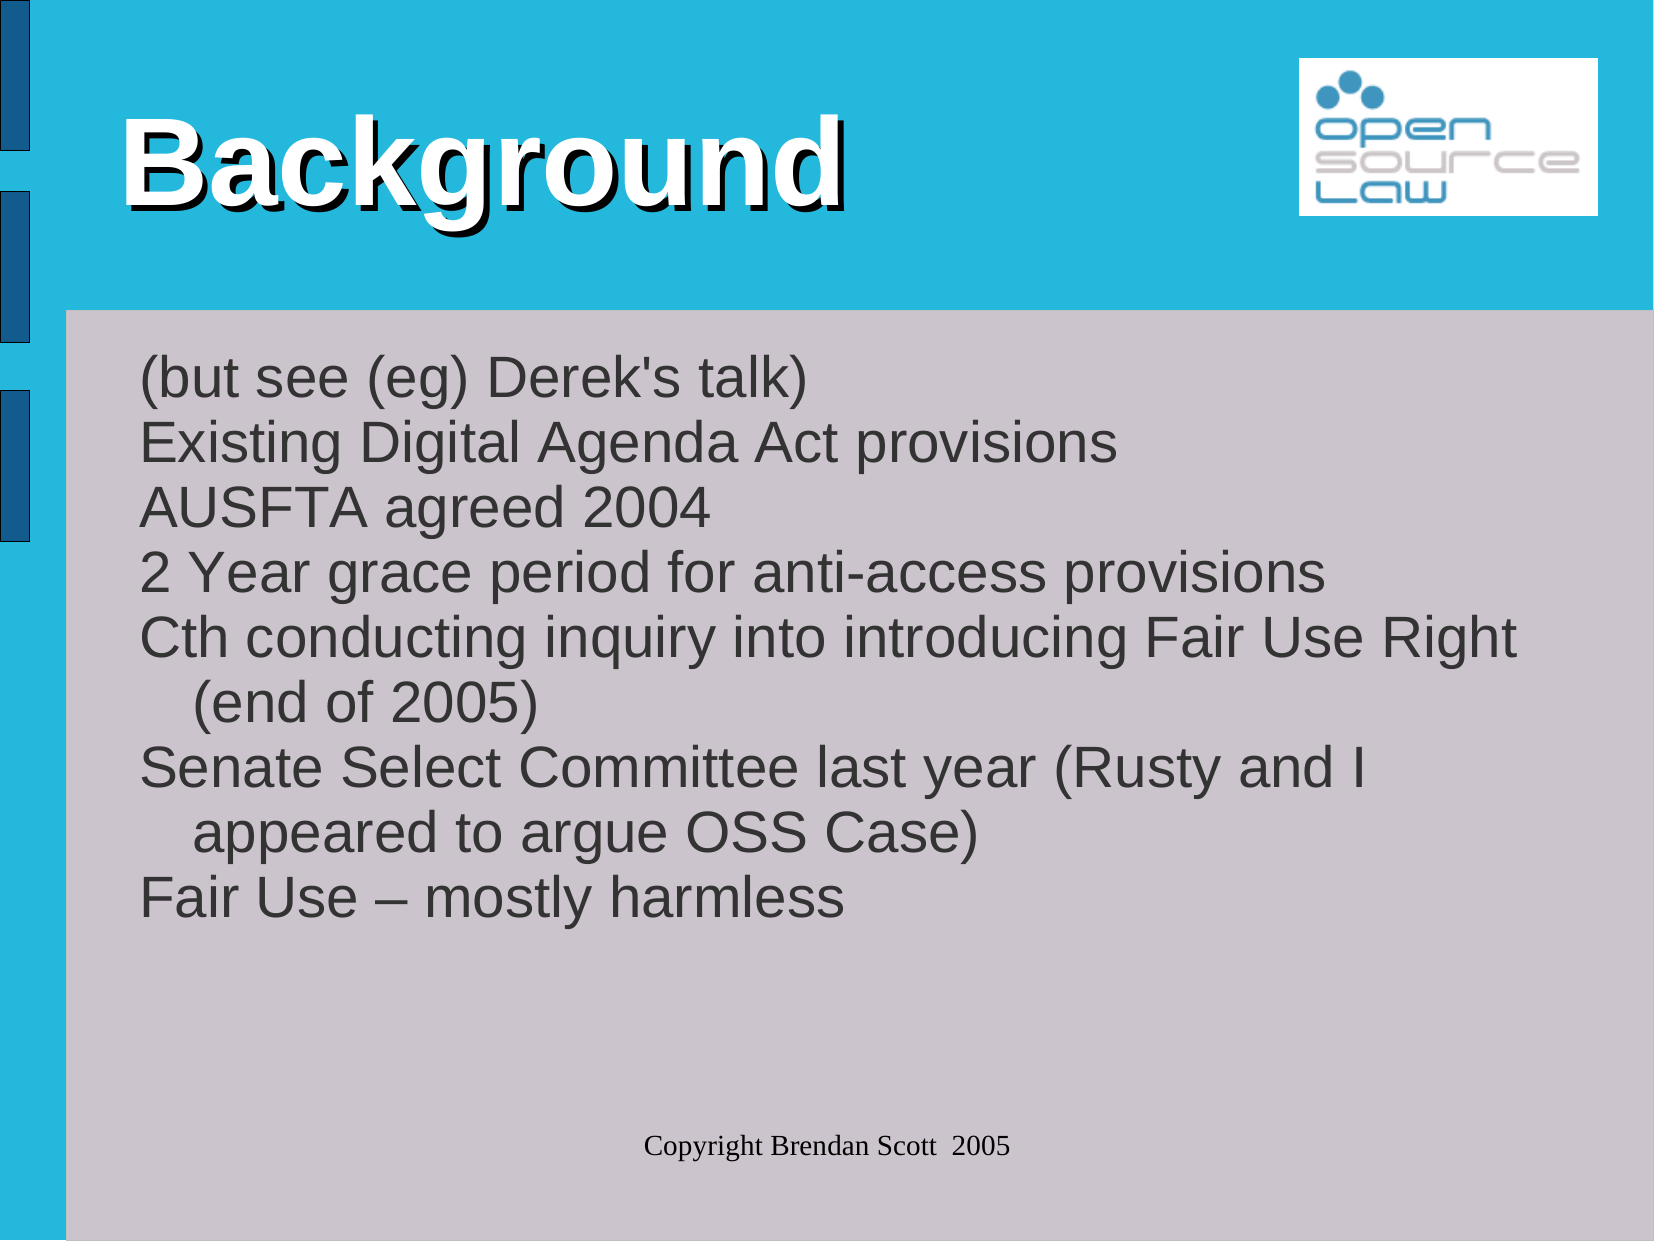

# Background
(but see (eg) Derek's talk)
Existing Digital Agenda Act provisions
AUSFTA agreed 2004
2 Year grace period for anti-access provisions
Cth conducting inquiry into introducing Fair Use Right (end of 2005)
Senate Select Committee last year (Rusty and I appeared to argue OSS Case)
Fair Use – mostly harmless